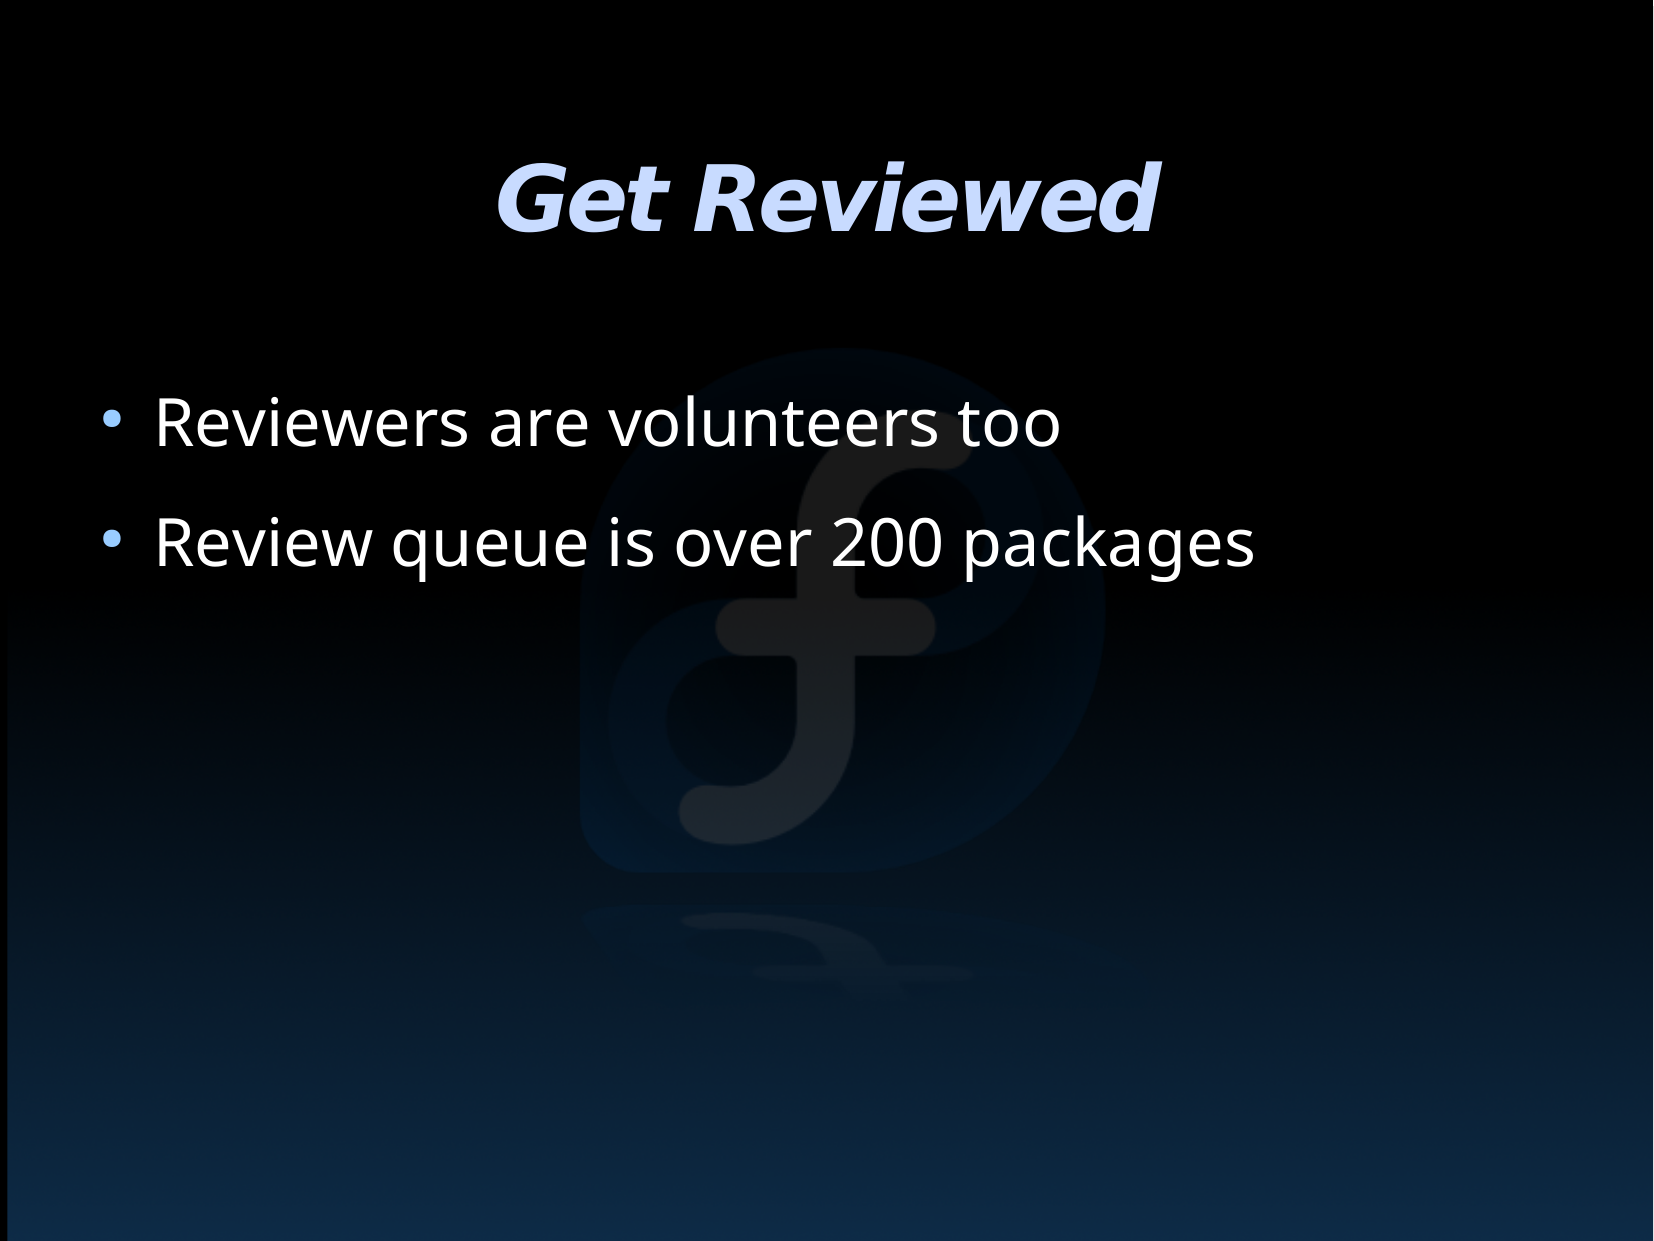

# Get Reviewed
Reviewers are volunteers too
Review queue is over 200 packages